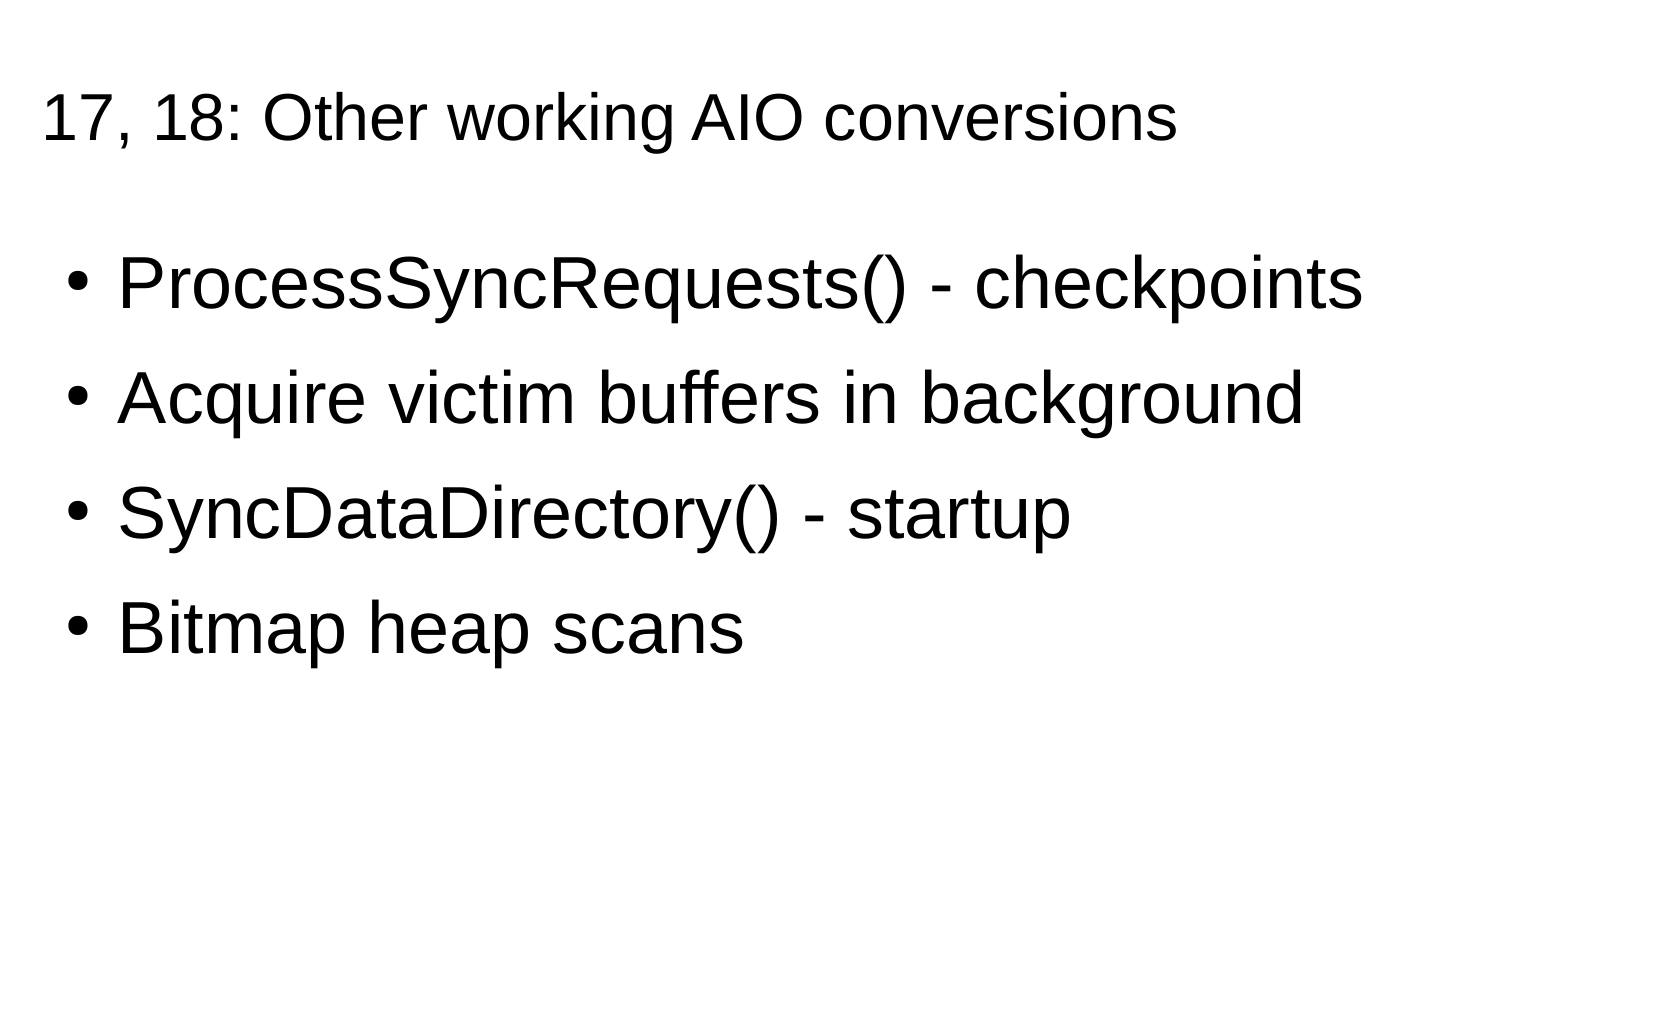

# 17, 18: Other working AIO conversions
ProcessSyncRequests() - checkpoints
Acquire victim buffers in background
SyncDataDirectory() - startup
Bitmap heap scans